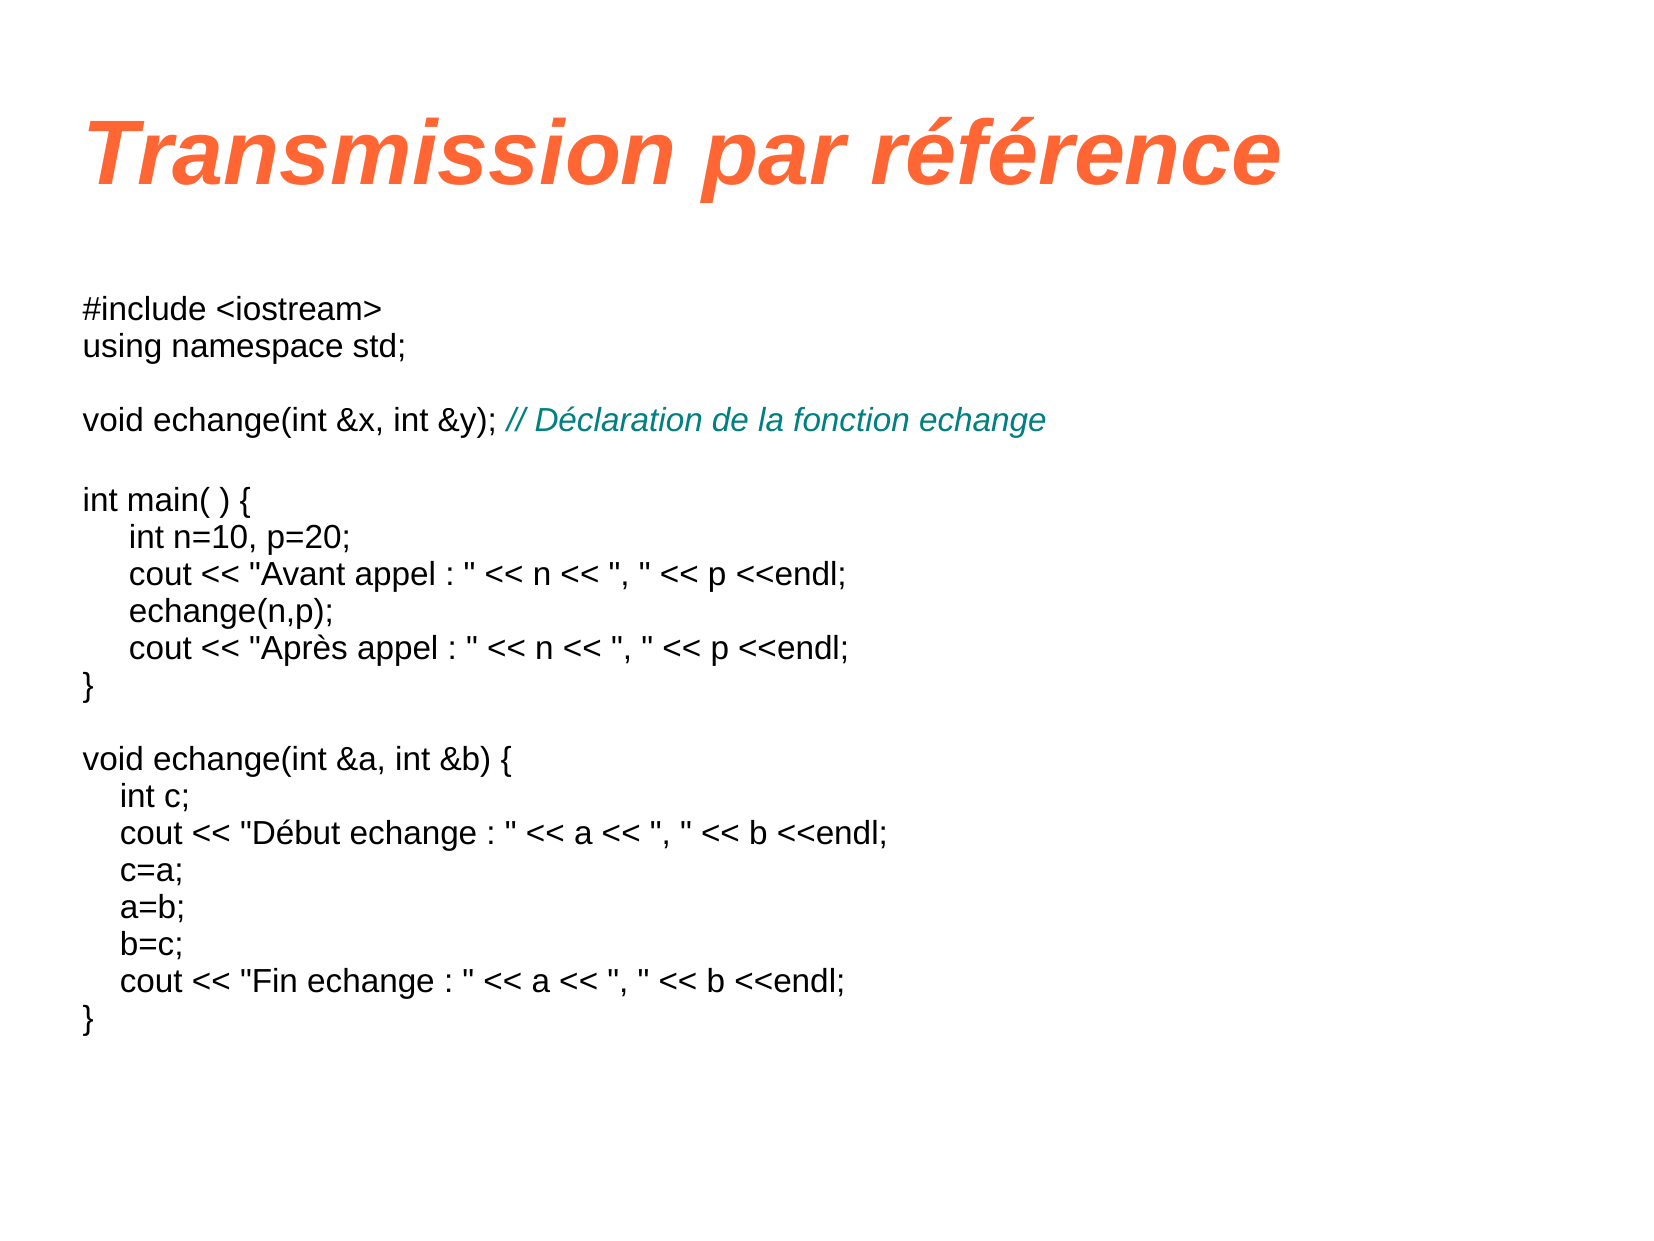

# Transmission par référence
#include <iostream>
using namespace std;
void echange(int &x, int &y); // Déclaration de la fonction echange
int main( ) {
 int n=10, p=20;
 cout << "Avant appel : " << n << ", " << p <<endl;
 echange(n,p);
 cout << "Après appel : " << n << ", " << p <<endl;
}
void echange(int &a, int &b) {
 int c;
 cout << "Début echange : " << a << ", " << b <<endl;
 c=a;
 a=b;
 b=c;
 cout << "Fin echange : " << a << ", " << b <<endl;
}